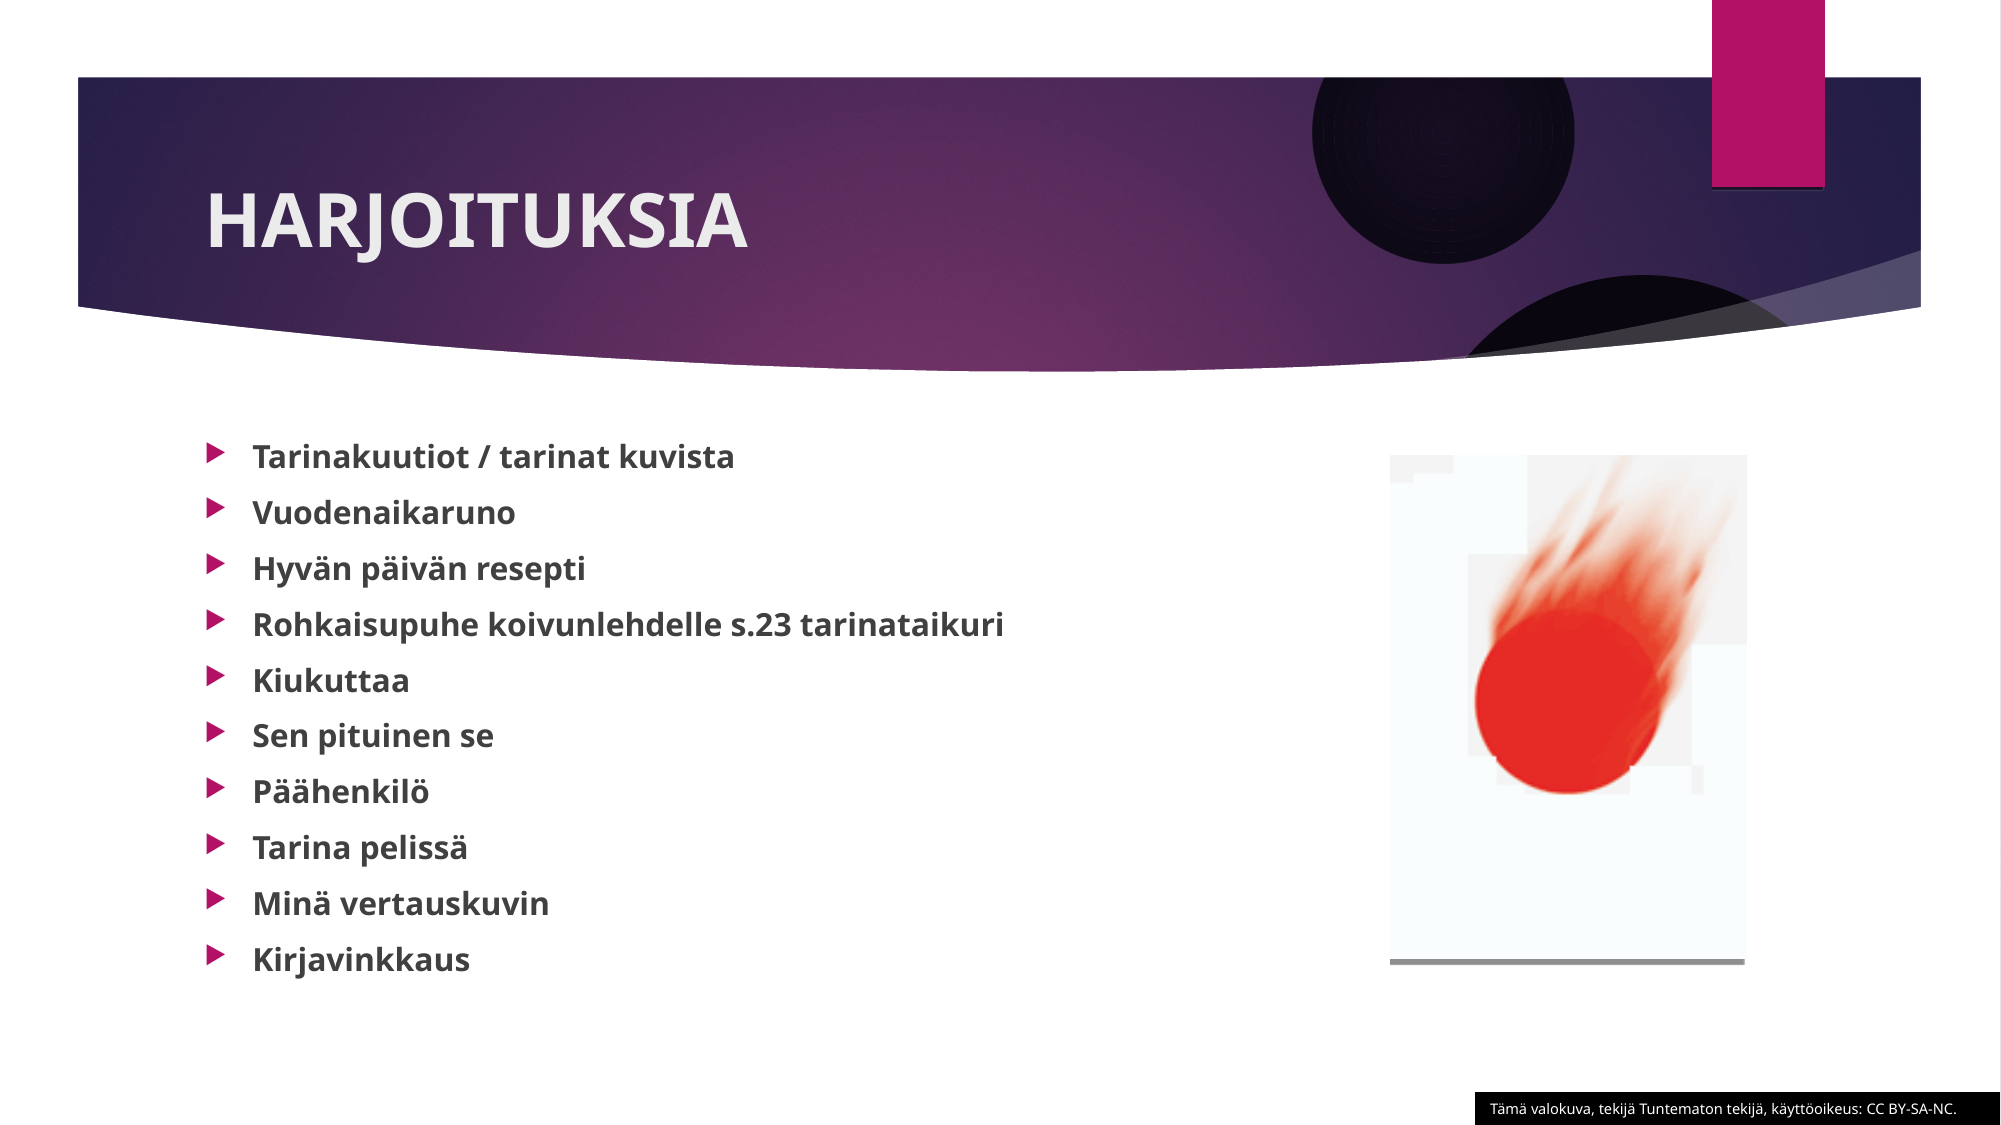

# HARJOITUKSIA
Tarinakuutiot / tarinat kuvista
Vuodenaikaruno
Hyvän päivän resepti
Rohkaisupuhe koivunlehdelle s.23 tarinataikuri
Kiukuttaa
Sen pituinen se
Päähenkilö
Tarina pelissä
Minä vertauskuvin
Kirjavinkkaus
Tämä valokuva, tekijä Tuntematon tekijä, käyttöoikeus: CC BY-SA-NC.